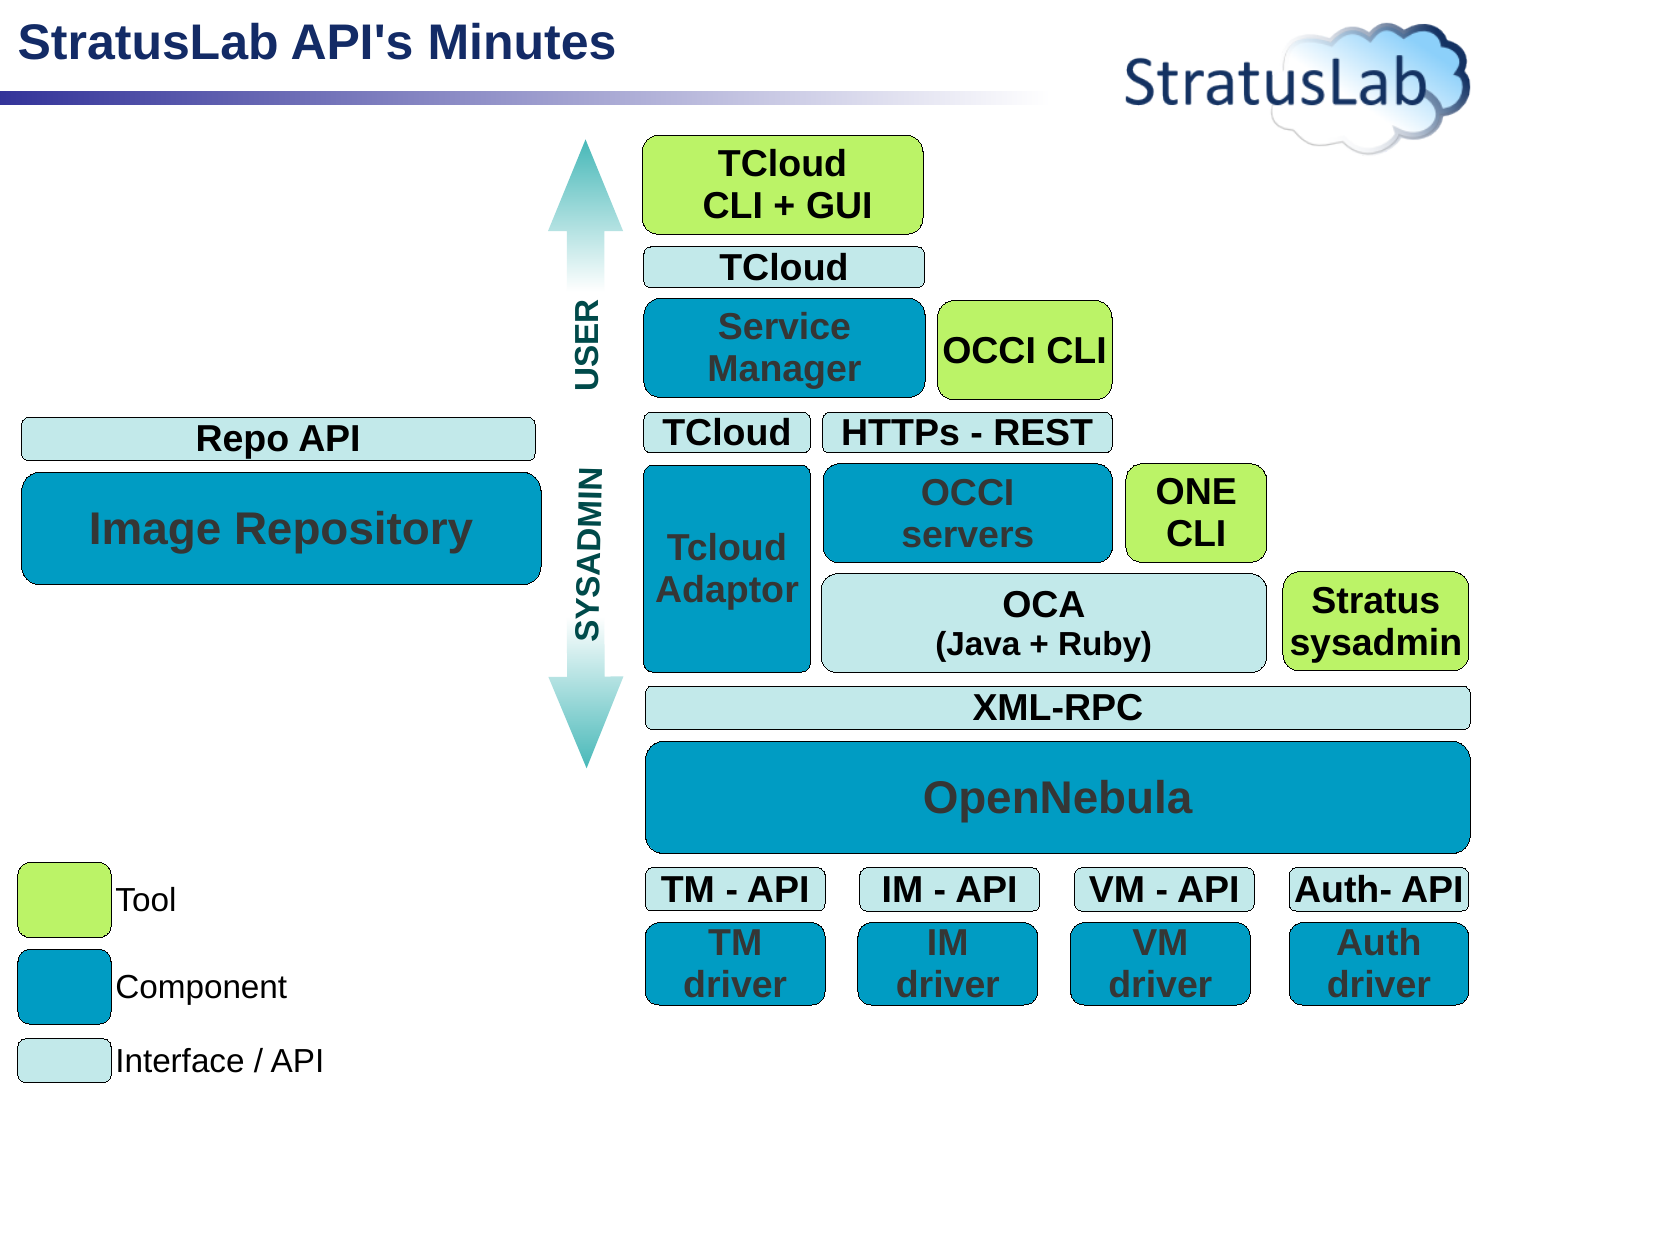

# StratusLab API's Minutes
TCloud
 CLI + GUI
TCloud
Service
Manager
OCCI CLI
USER
TCloud
HTTPs - REST
Repo API
OCCI
servers
ONE
CLI
Tcloud
Adaptor
Image Repository
SYSADMIN
Stratus
sysadmin
OCA
(Java + Ruby)
XML-RPC
OpenNebula
TM - API
IM - API
VM - API
Auth- API
Tool
TM
driver
IM
driver
VM
driver
Auth
driver
Component
Interface / API